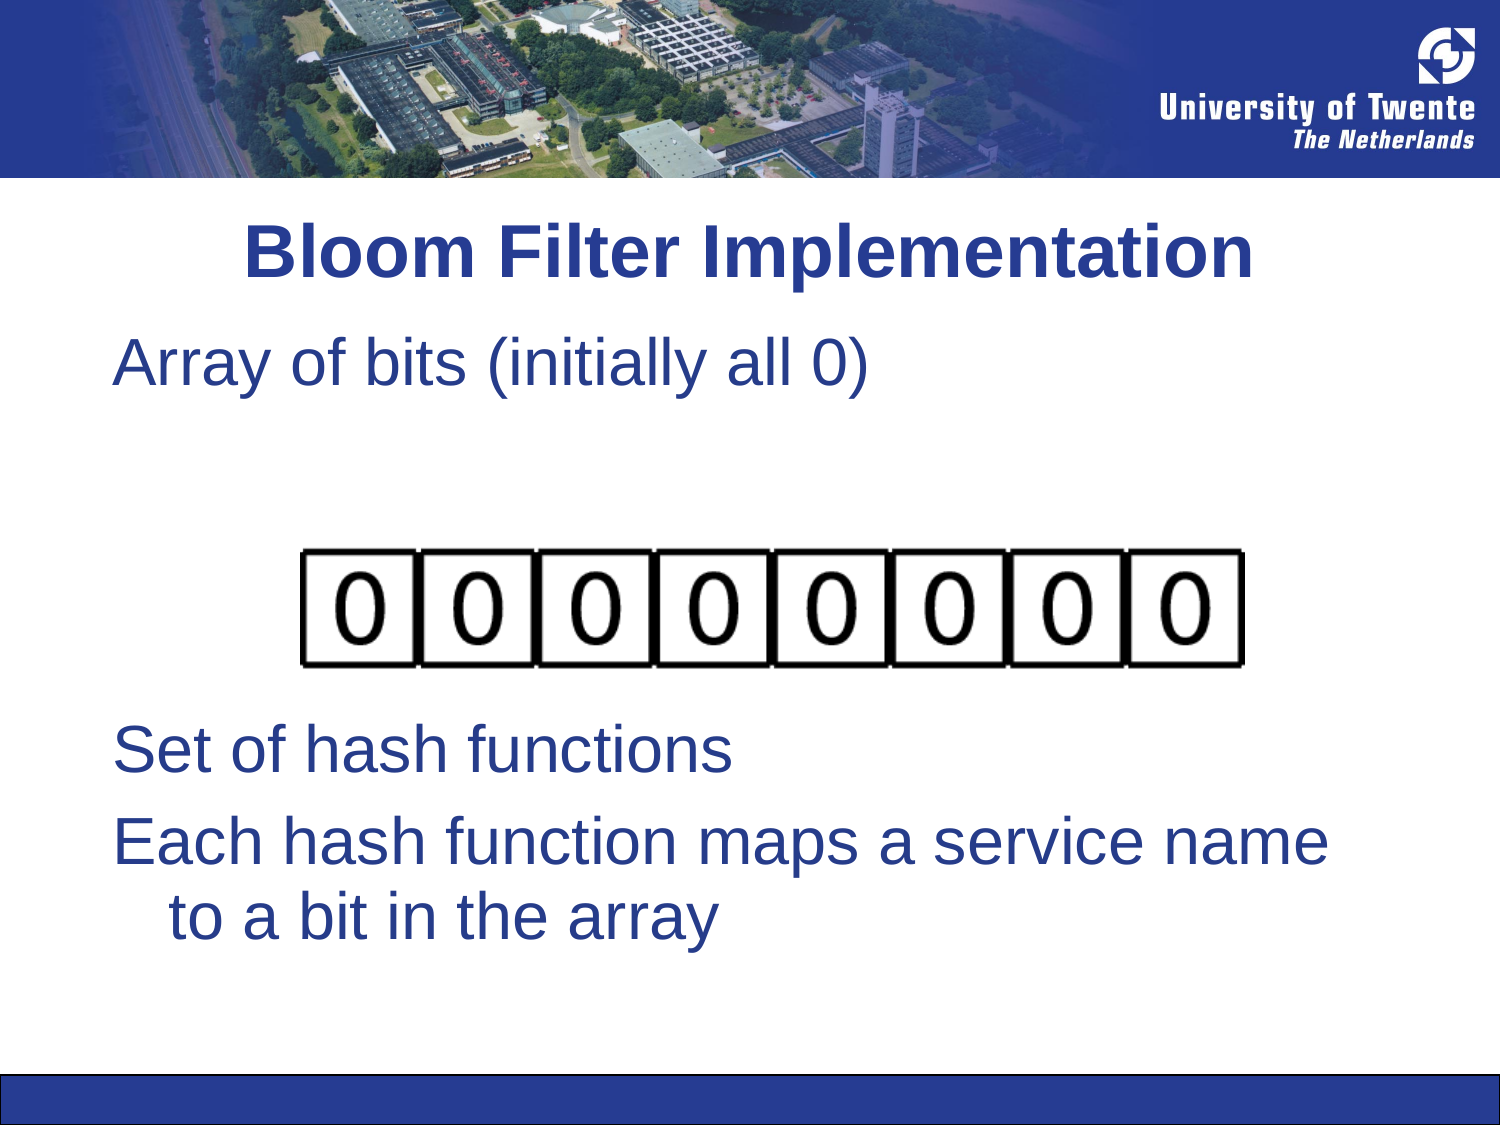

# Bloom Filter Implementation
Array of bits (initially all 0)
Set of hash functions
Each hash function maps a service name to a bit in the array